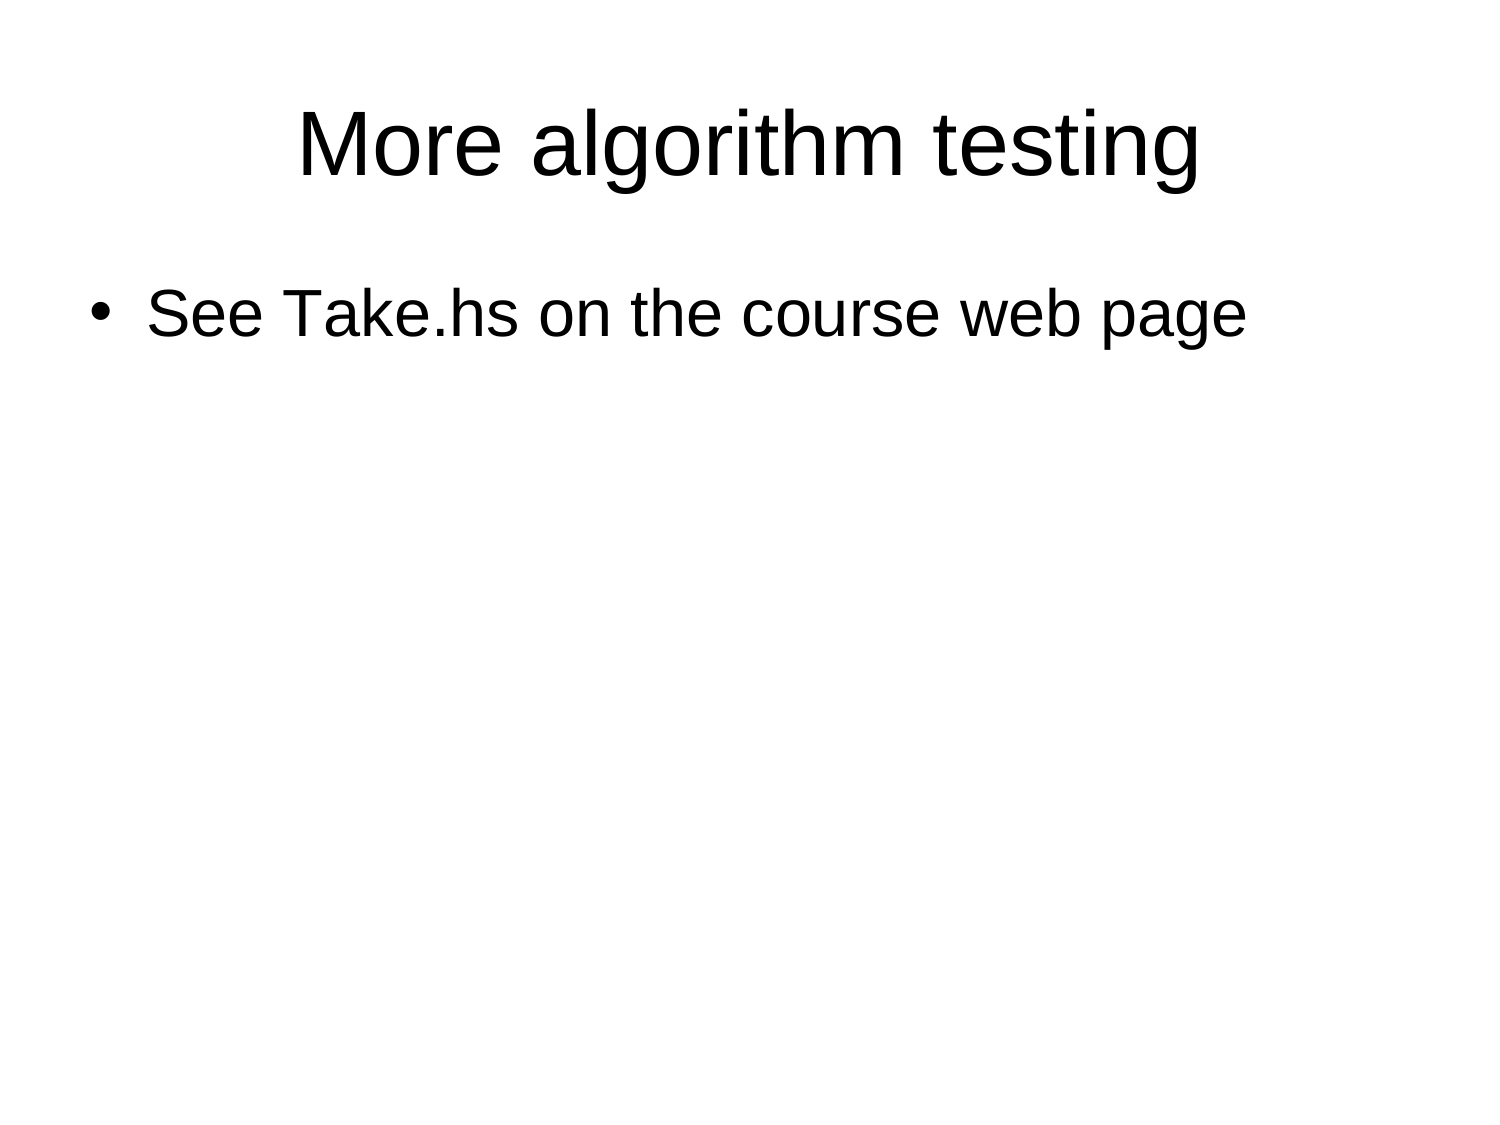

# More algorithm testing
See Take.hs on the course web page